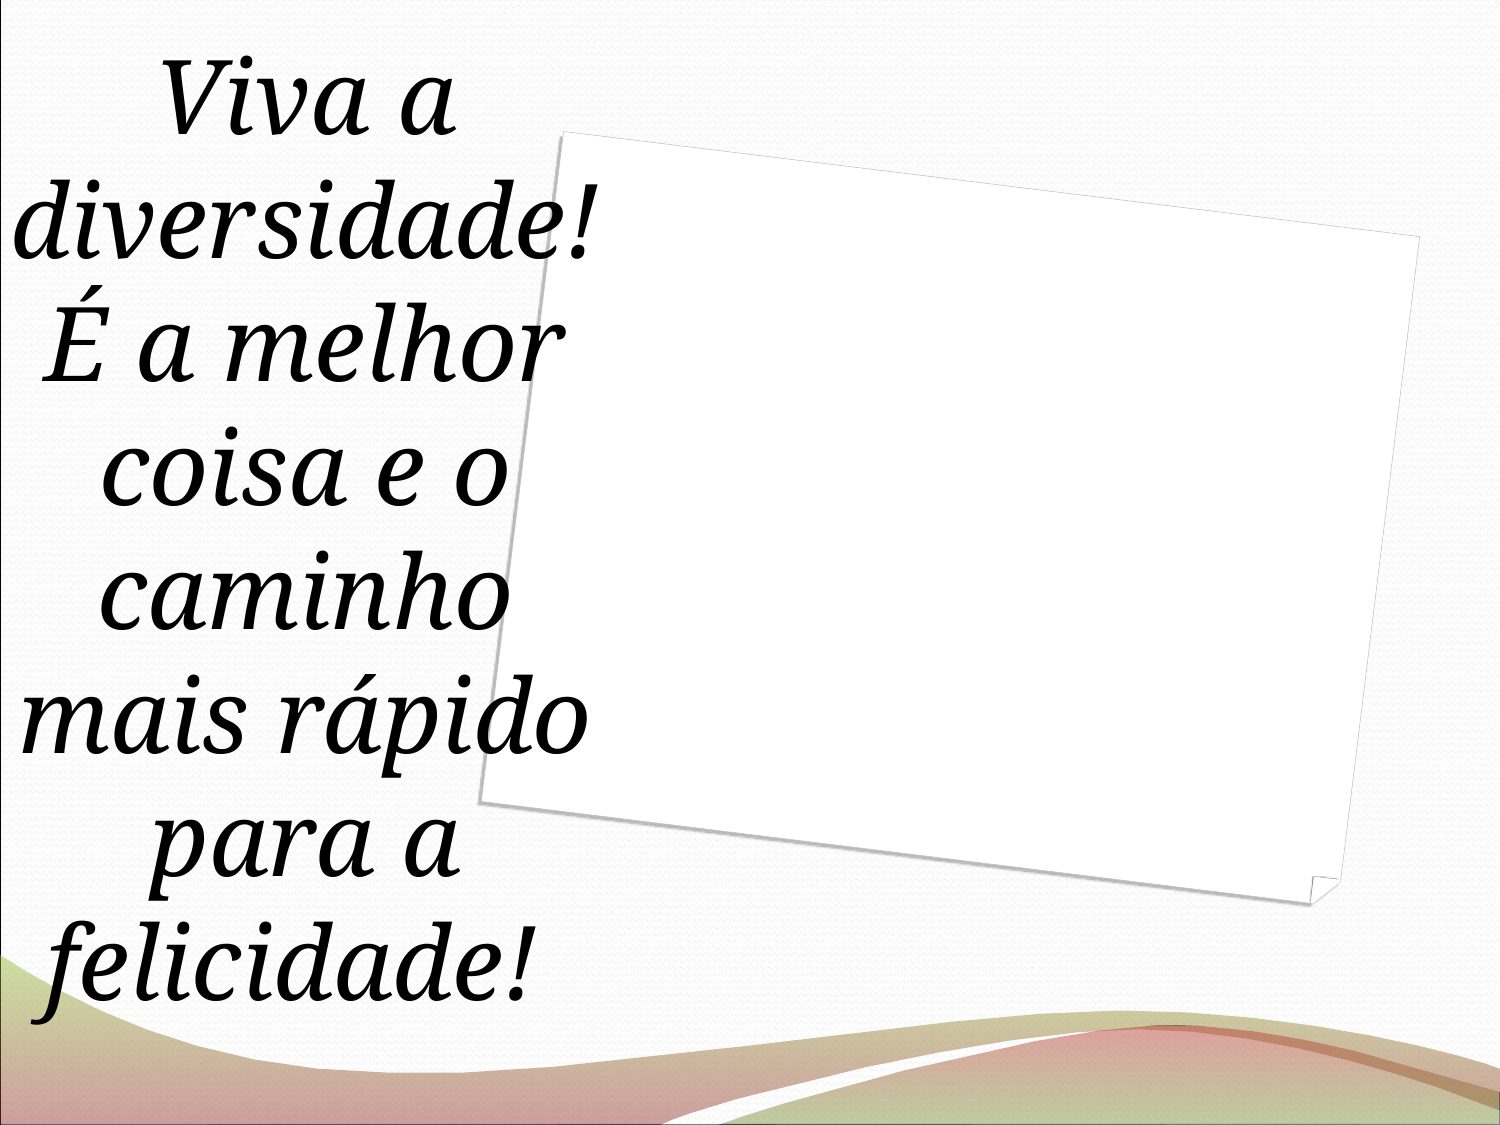

# Viva a diversidade! É a melhor coisa e o caminho mais rápido para a felicidade!